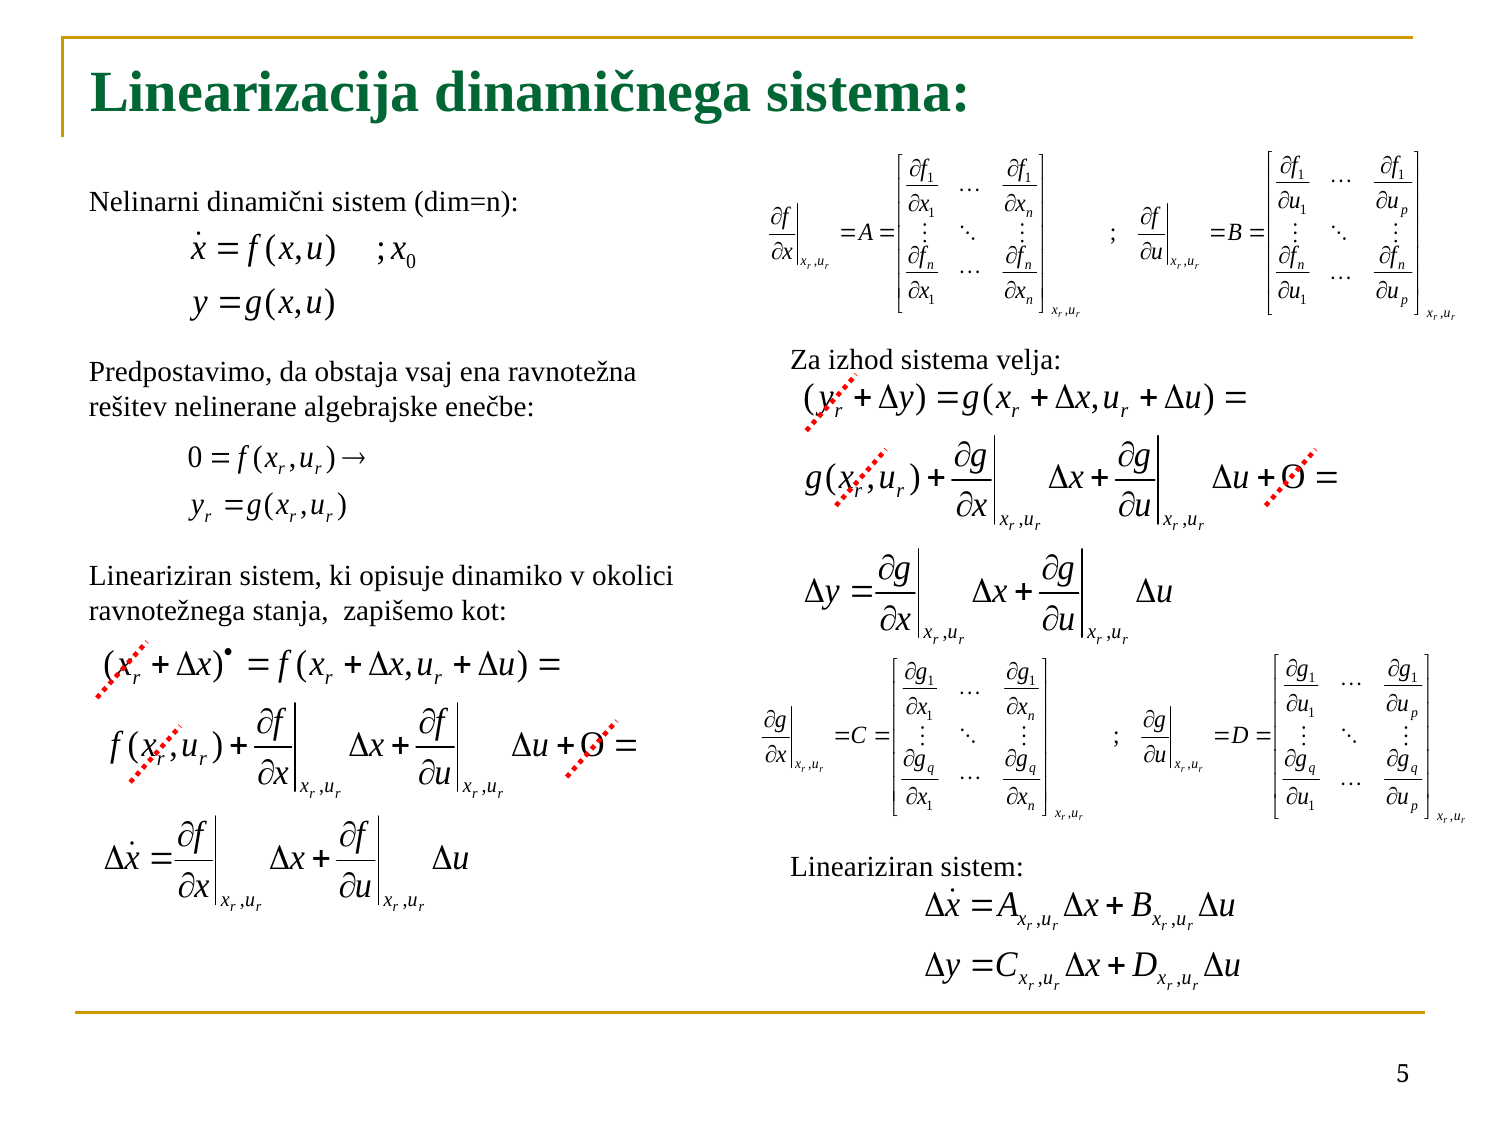

Linearizacija dinamičnega sistema:
Za izhod sistema velja:
Lineariziran sistem:
# Nelinarni dinamični sistem (dim=n):
Predpostavimo, da obstaja vsaj ena ravnotežna rešitev nelinerane algebrajske enečbe:
Lineariziran sistem, ki opisuje dinamiko v okolici ravnotežnega stanja, zapišemo kot: